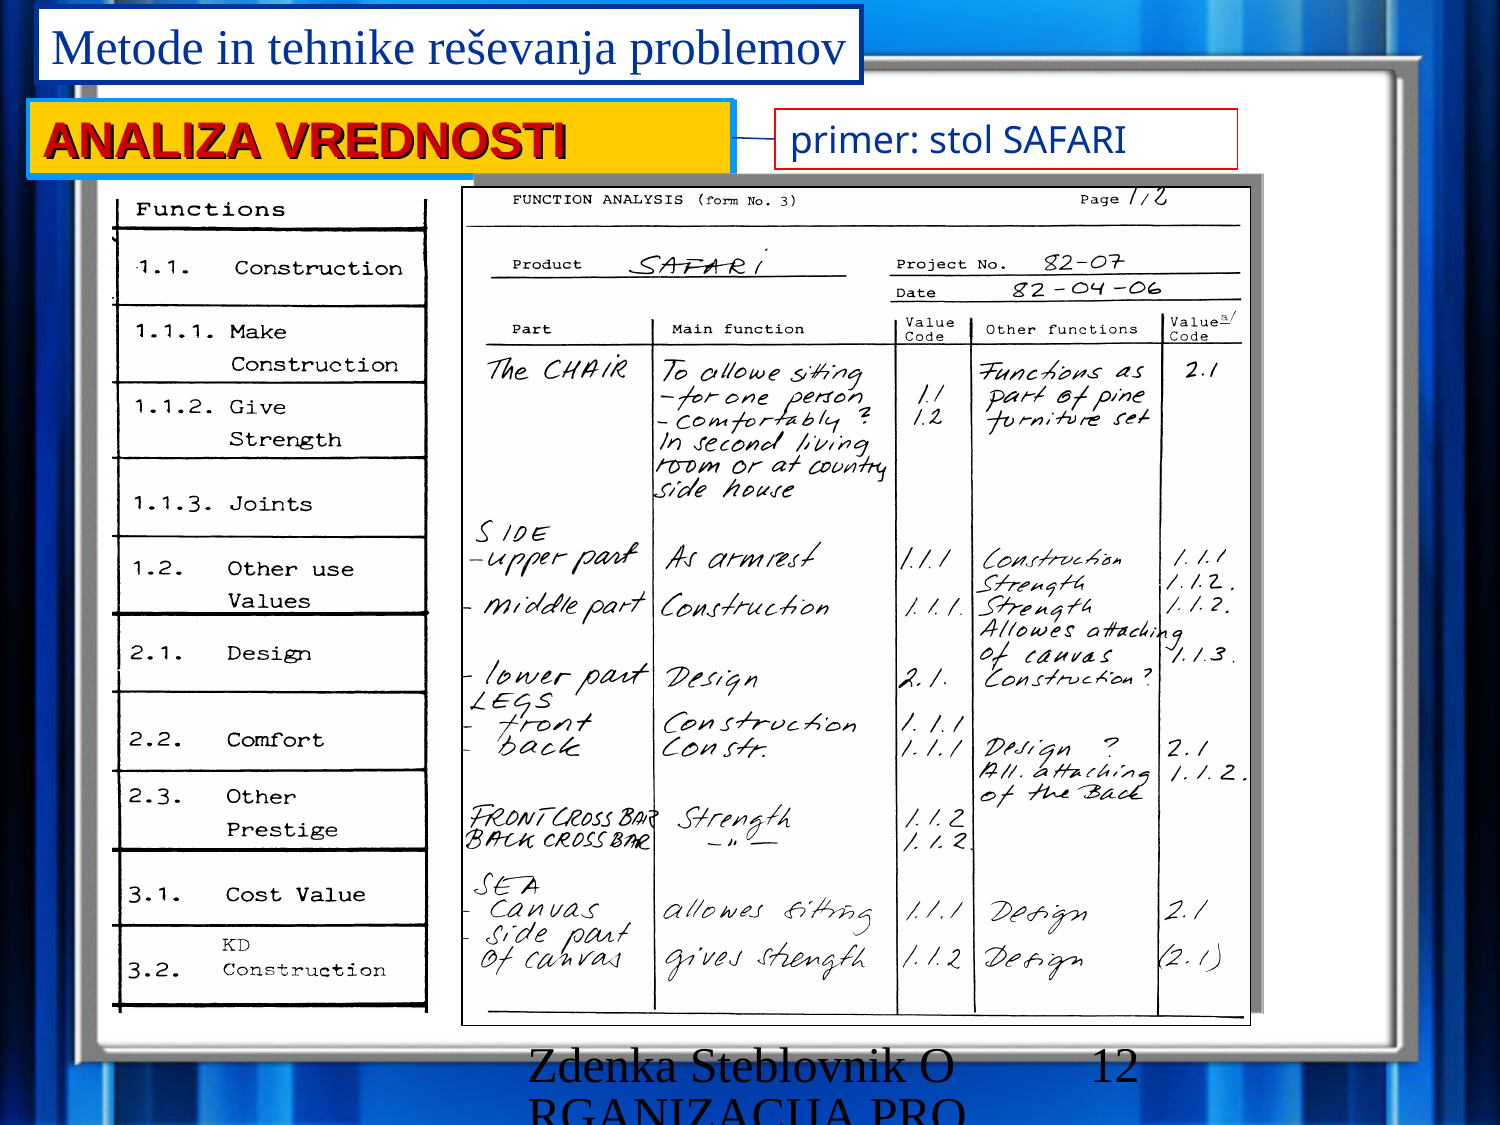

Metode in tehnike reševanja problemov
ANALIZA VREDNOSTI
primer: stol SAFARI
Zdenka Steblovnik ORGANIZACIJA PROIZVODNJE 2
12